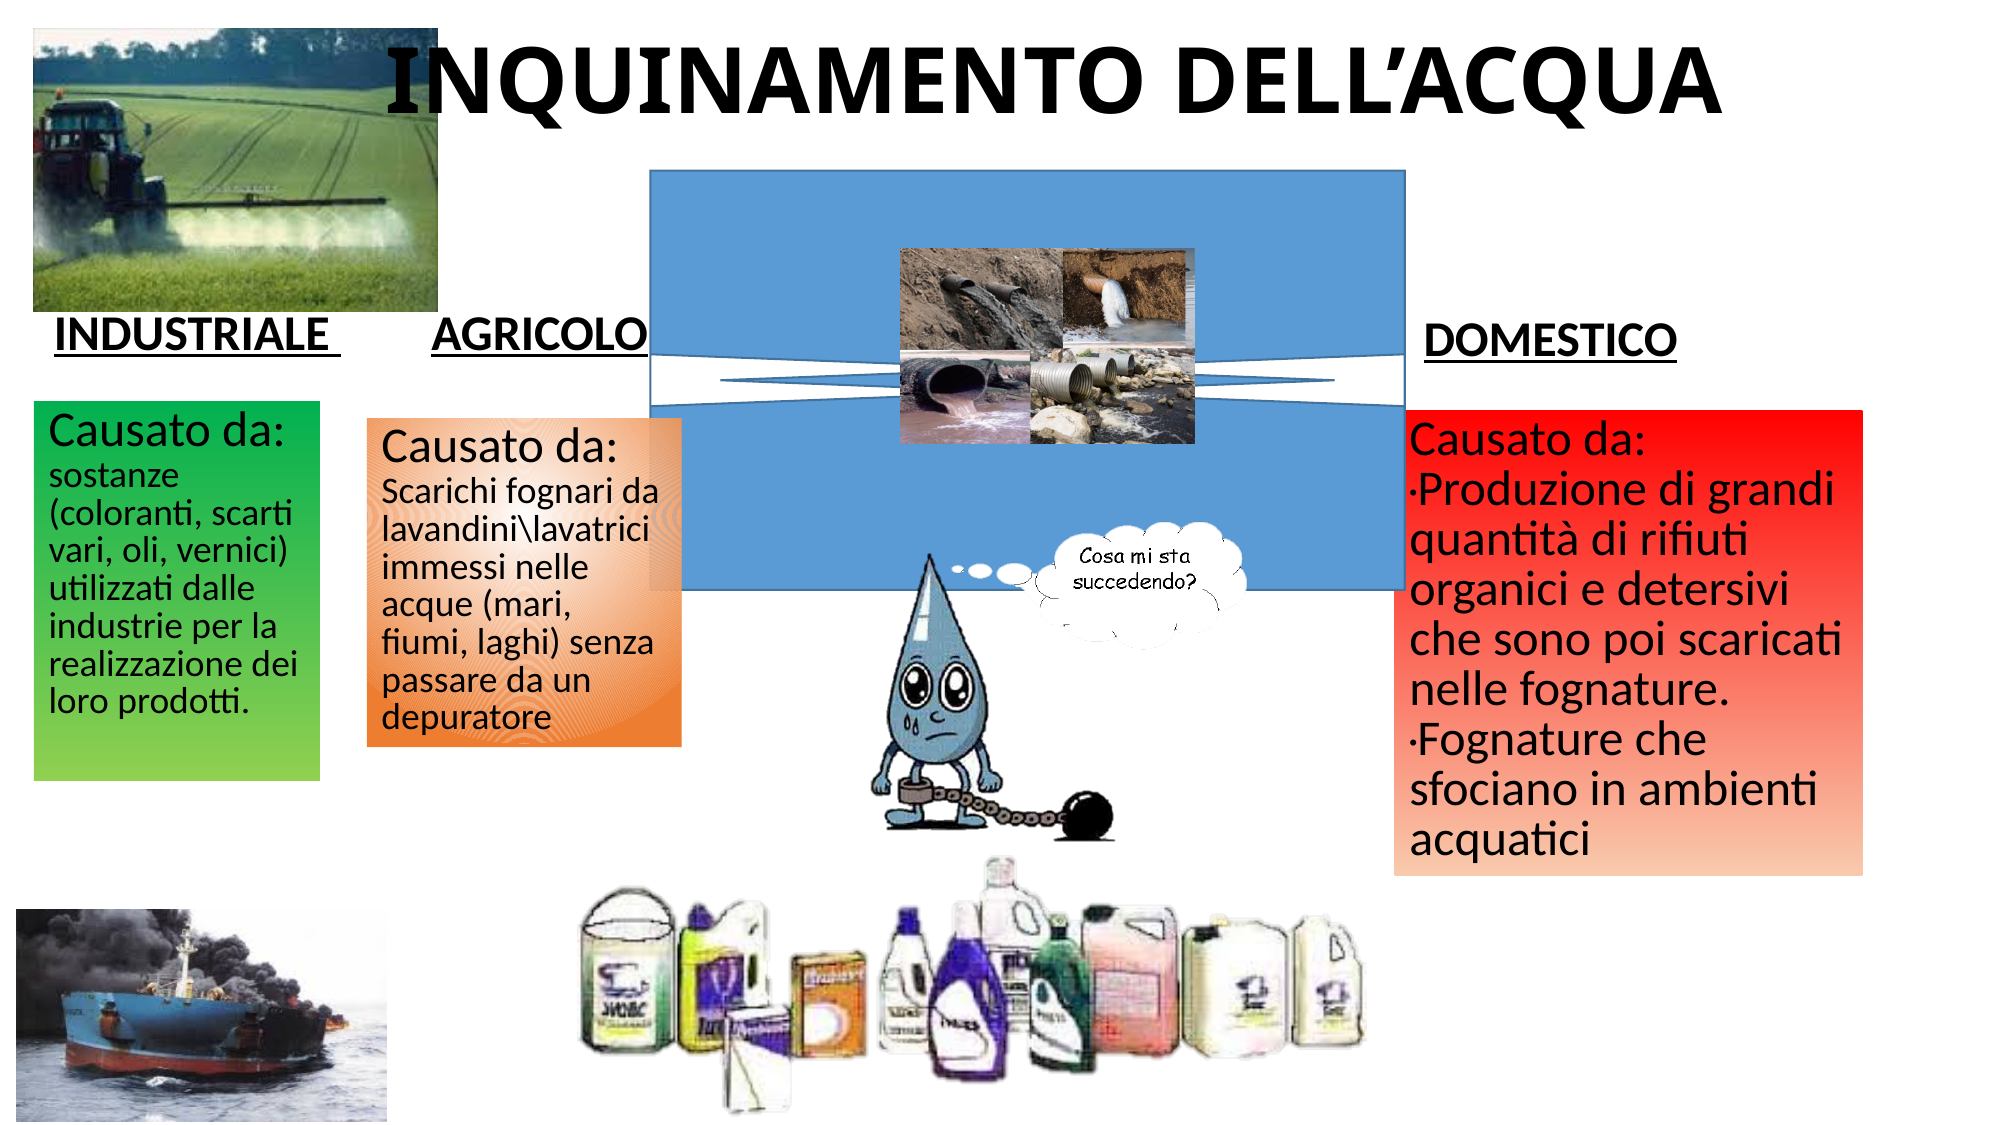

# INQUINAMENTO DELL’ACQUA
INDUSTRIALE AGRICOLO
DOMESTICO
Causato da:
sostanze (coloranti, scarti vari, oli, vernici) utilizzati dalle industrie per la realizzazione dei loro prodotti.
Causato da:
Produzione di grandi quantità di rifiuti organici e detersivi che sono poi scaricati nelle fognature.
Fognature che sfociano in ambienti acquatici
Causato da:
Scarichi fognari da lavandini\lavatrici immessi nelle acque (mari, fiumi, laghi) senza passare da un depuratore